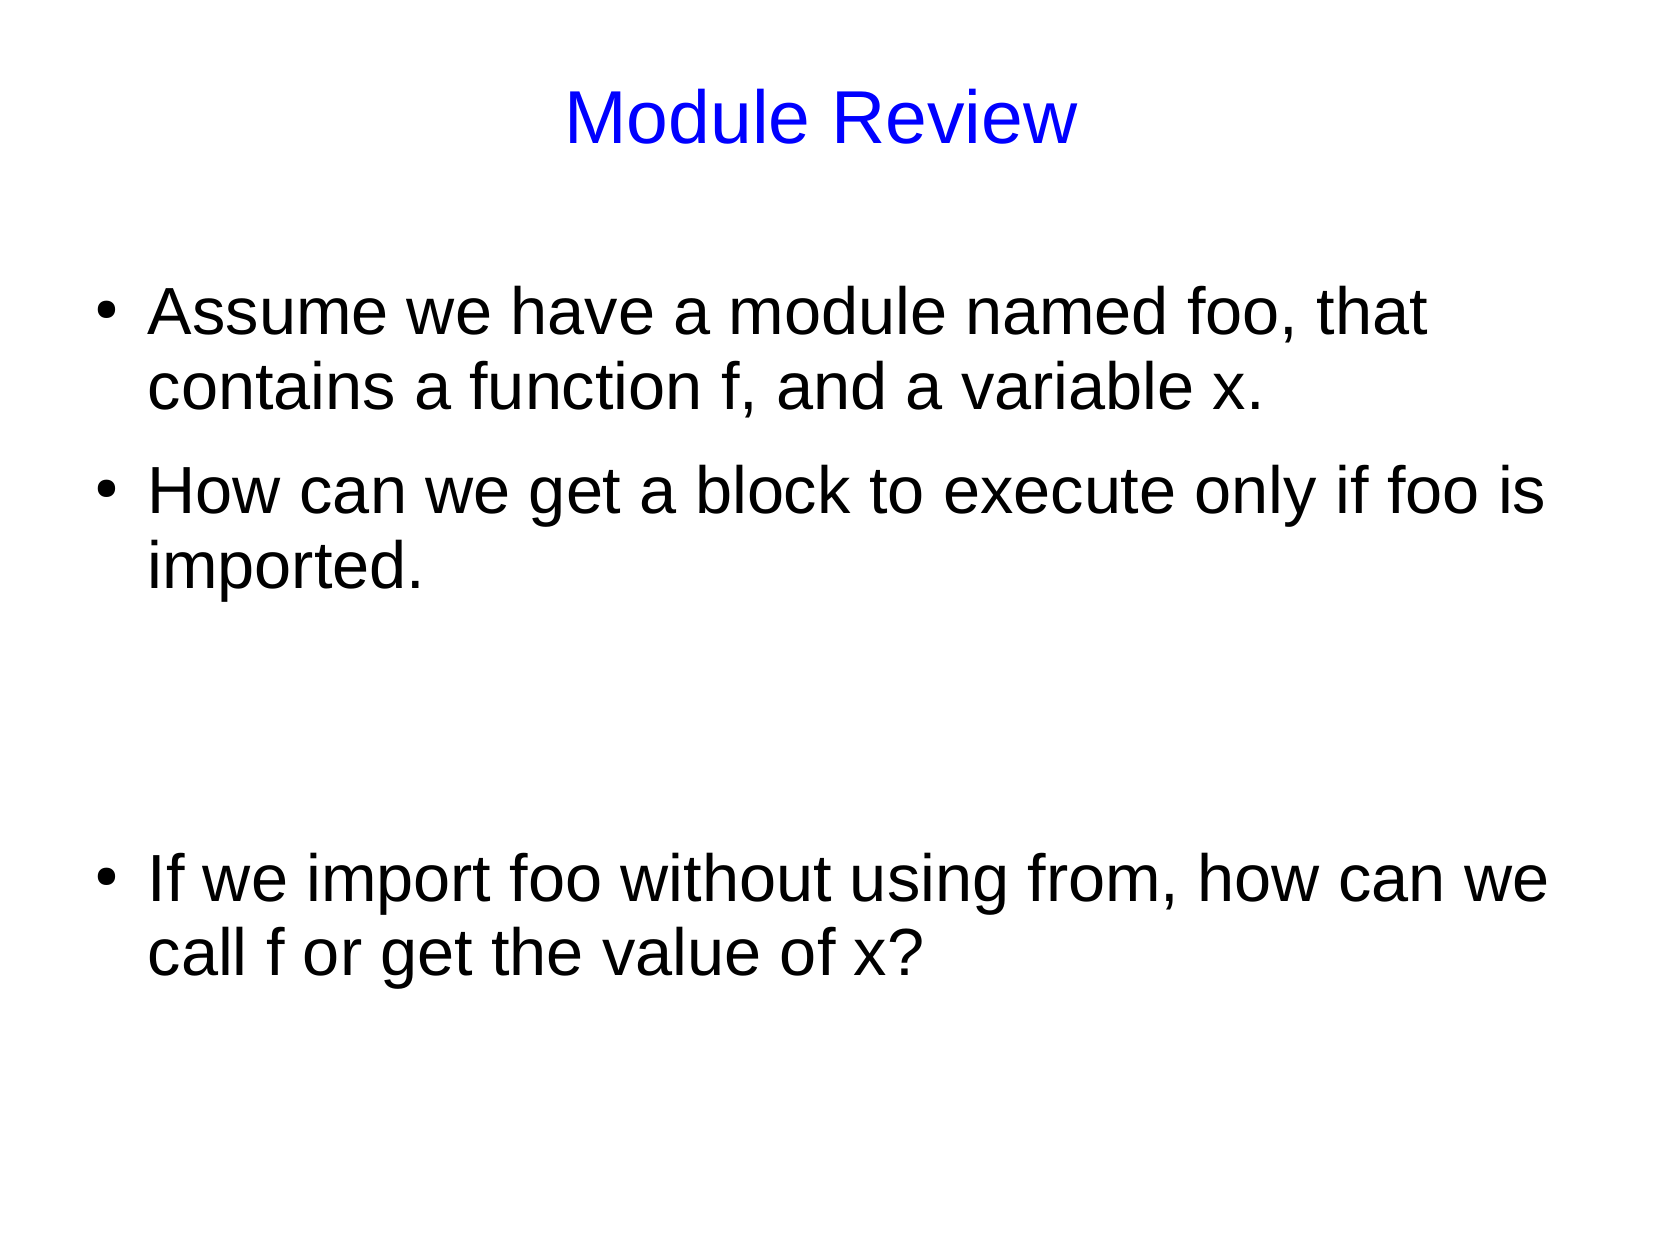

# Module Review
Assume we have a module named foo, that contains a function f, and a variable x.
How can we get a block to execute only if foo is imported.
If we import foo without using from, how can we call f or get the value of x?